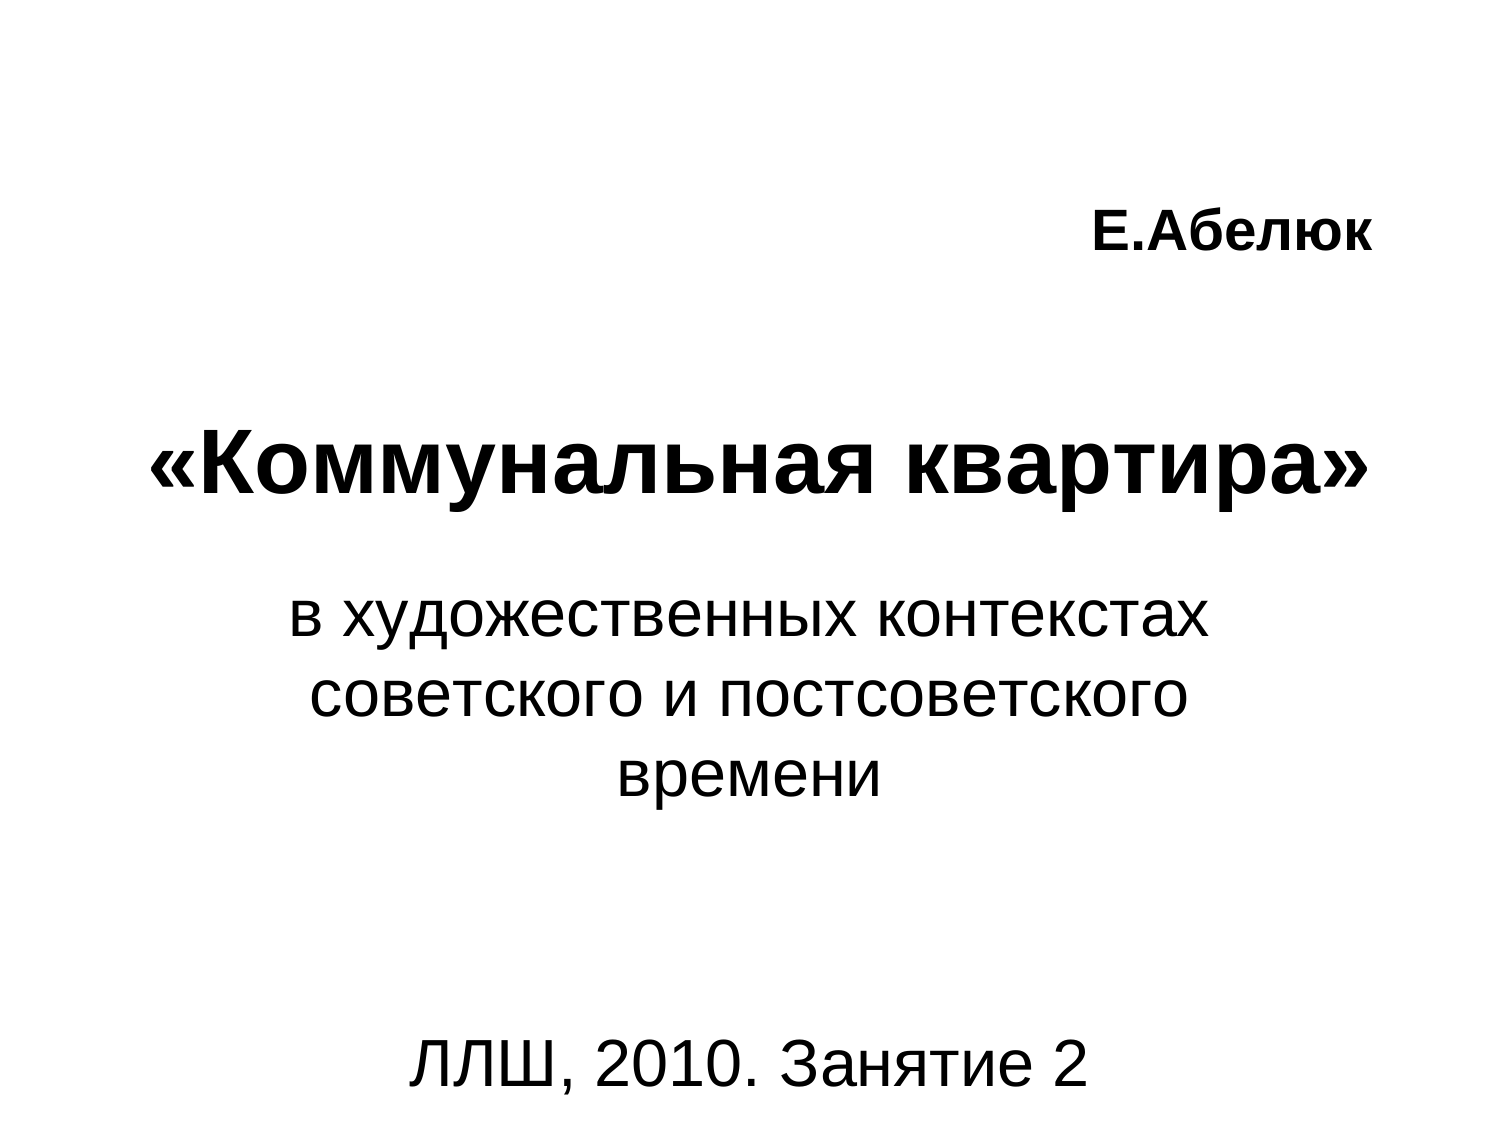

# Е.Абелюк «Коммунальная квартира»
в художественных контекстах советского и постсоветского времени
ЛЛШ, 2010. Занятие 2